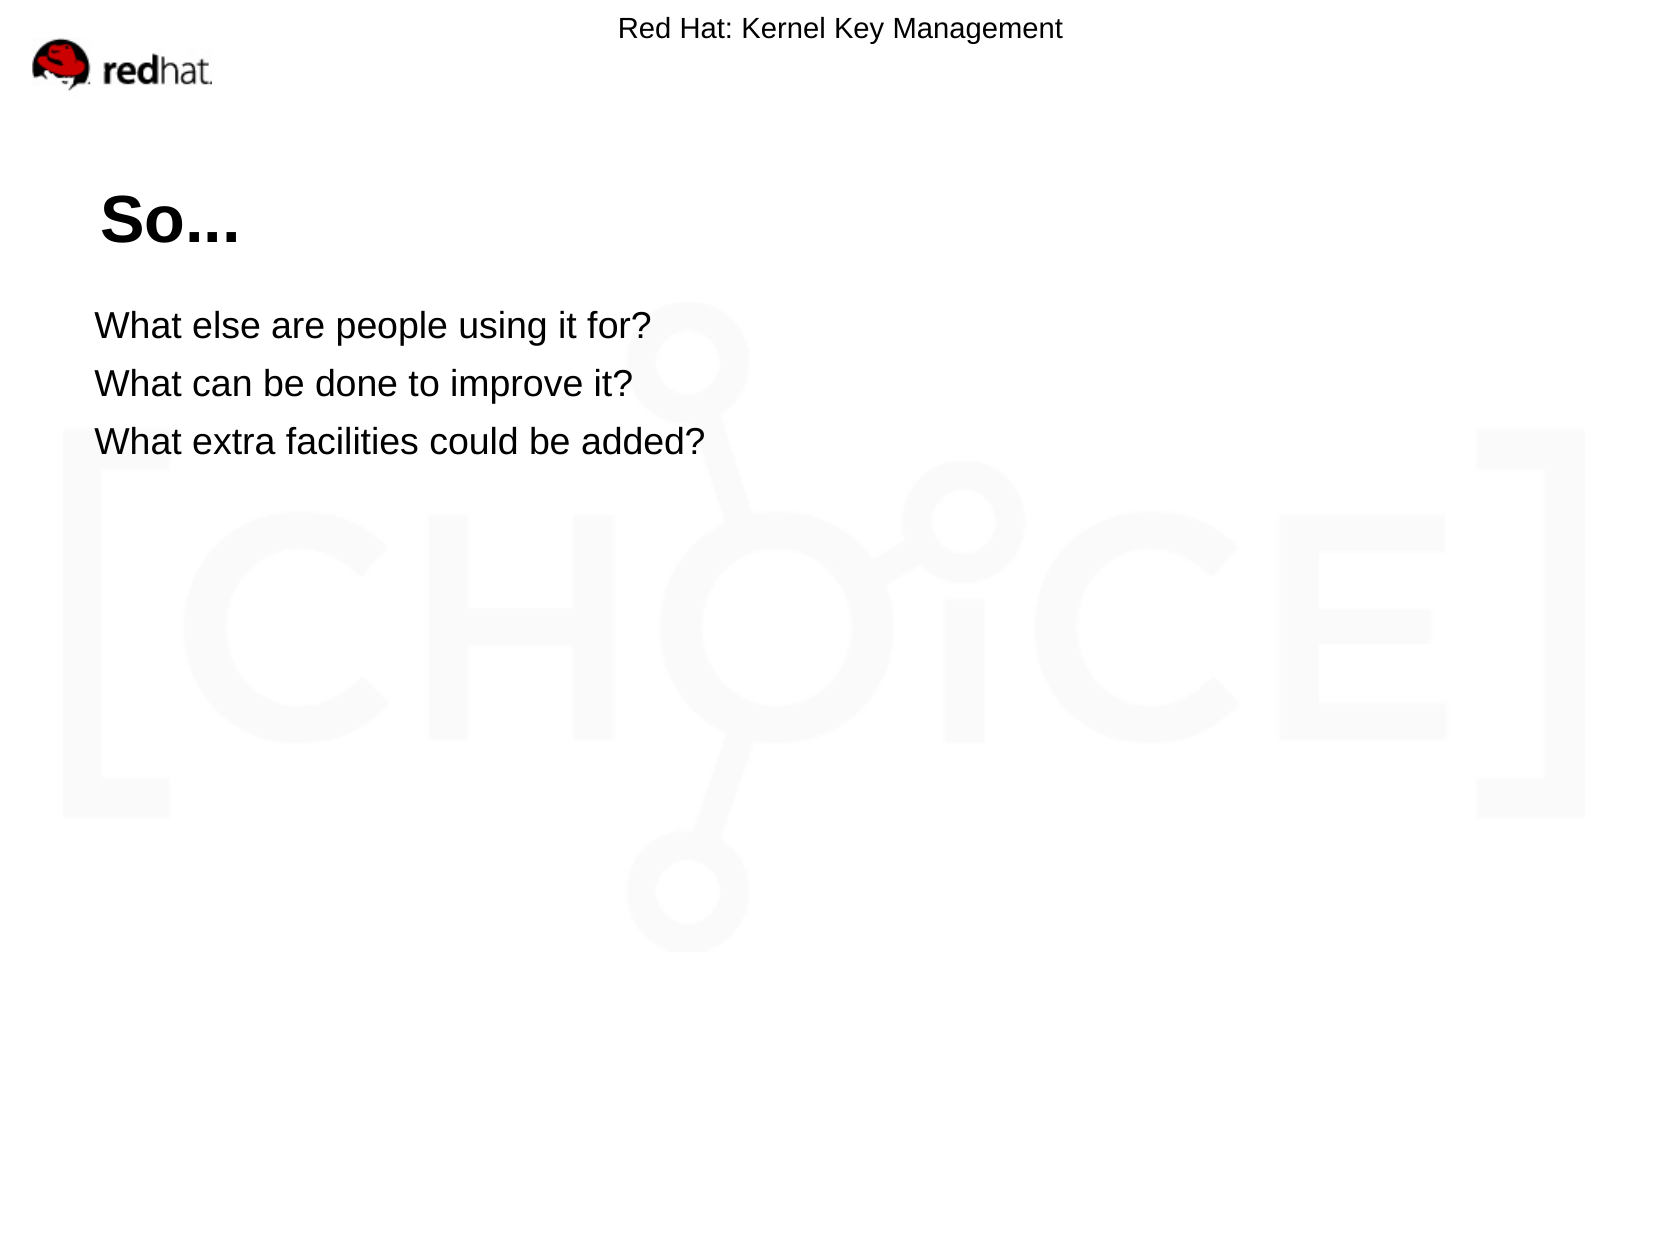

# So...
What else are people using it for?
What can be done to improve it?
What extra facilities could be added?